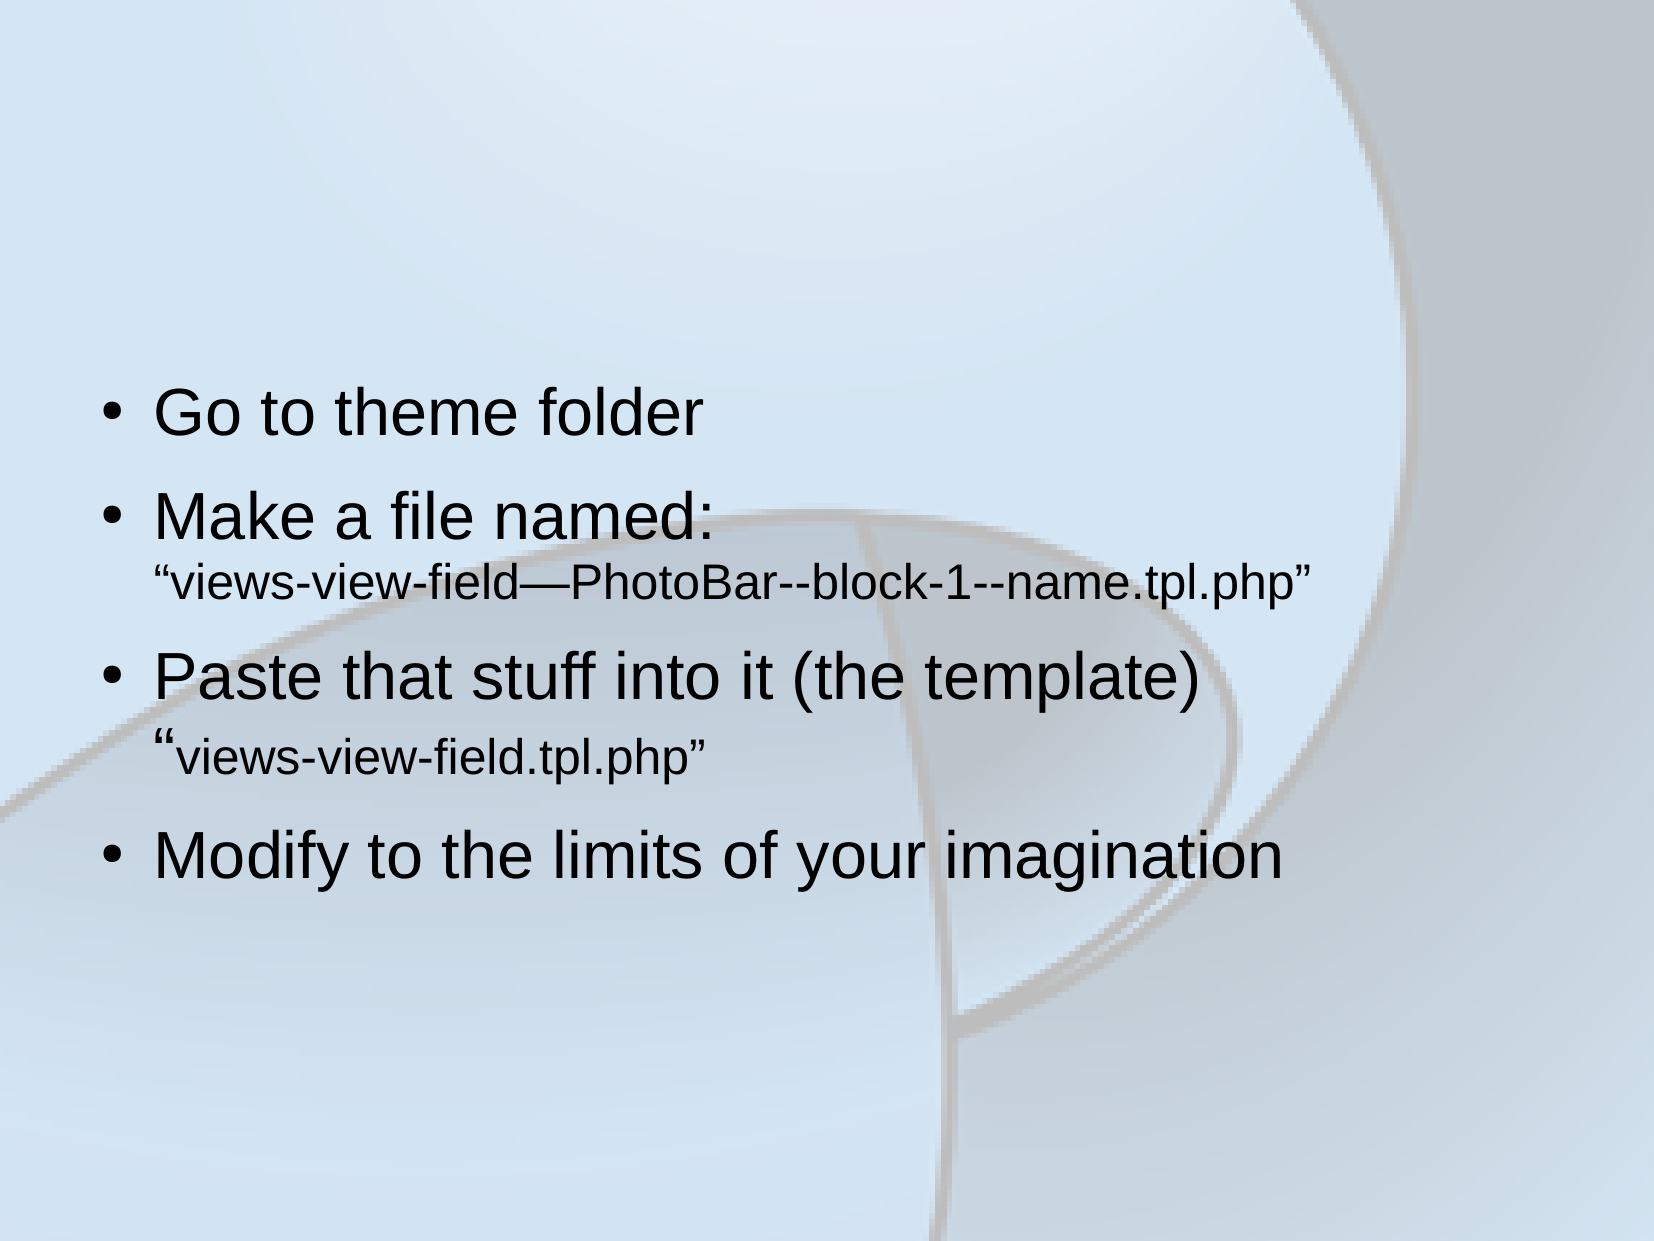

# Go to theme folder
Make a file named:
“views-view-field—PhotoBar--block-1--name.tpl.php”
Paste that stuff into it (the template)
“views-view-field.tpl.php”
Modify to the limits of your imagination